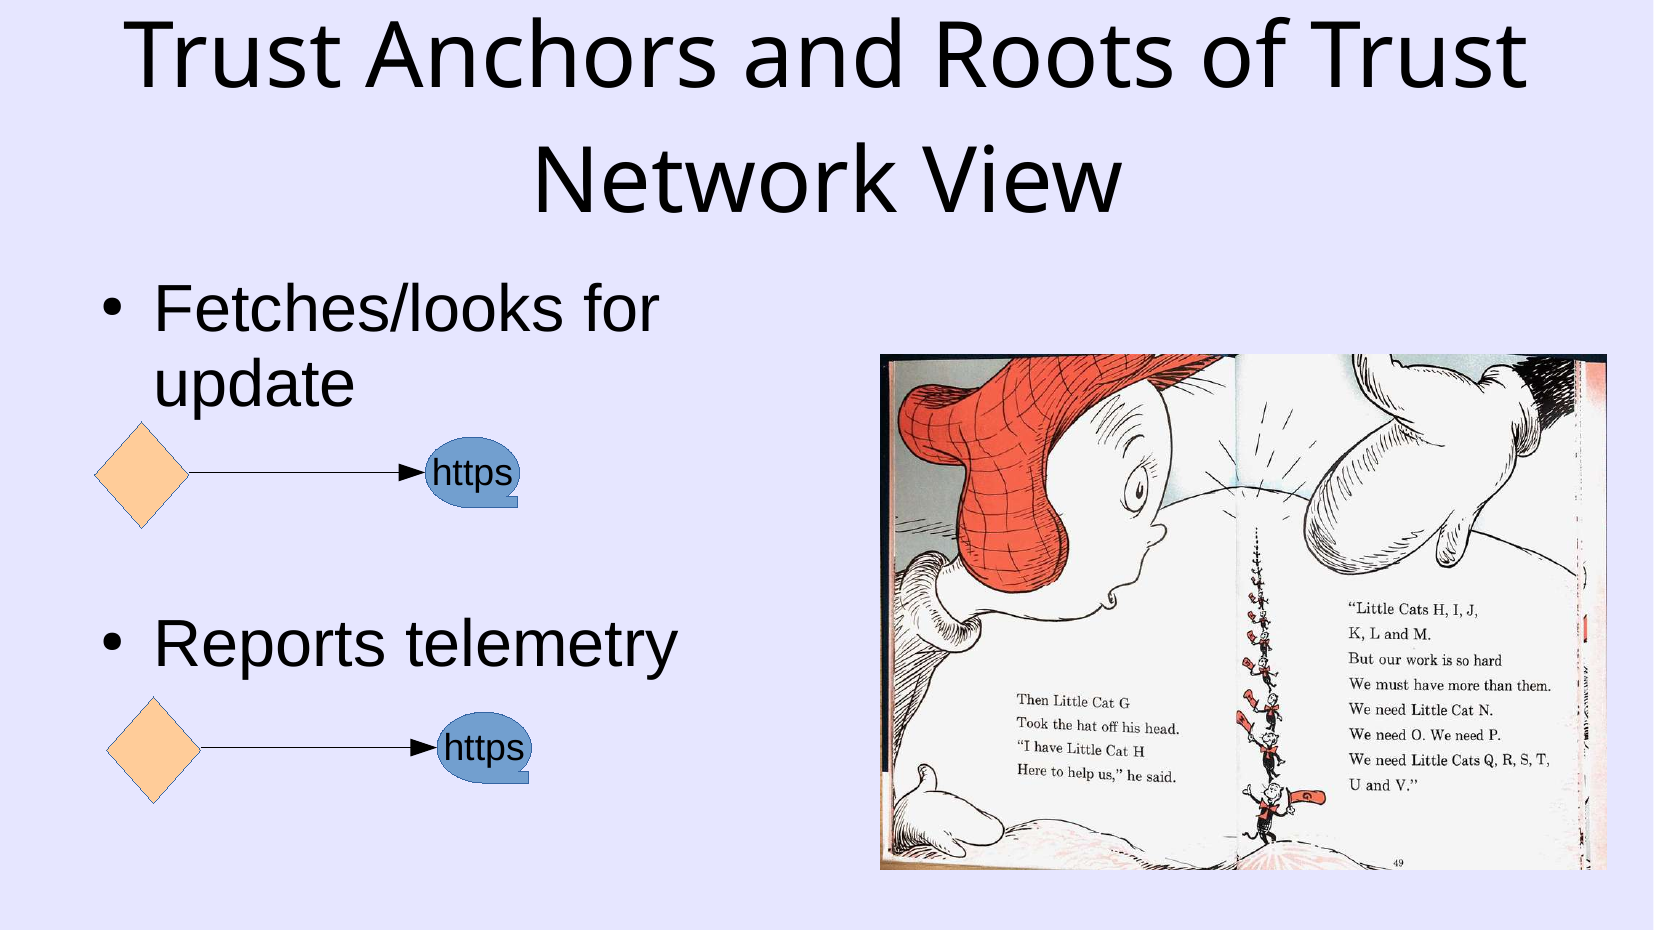

# Trust Anchors and Roots of Trust Network View
Fetches/looks for update
https
Reports telemetry
https